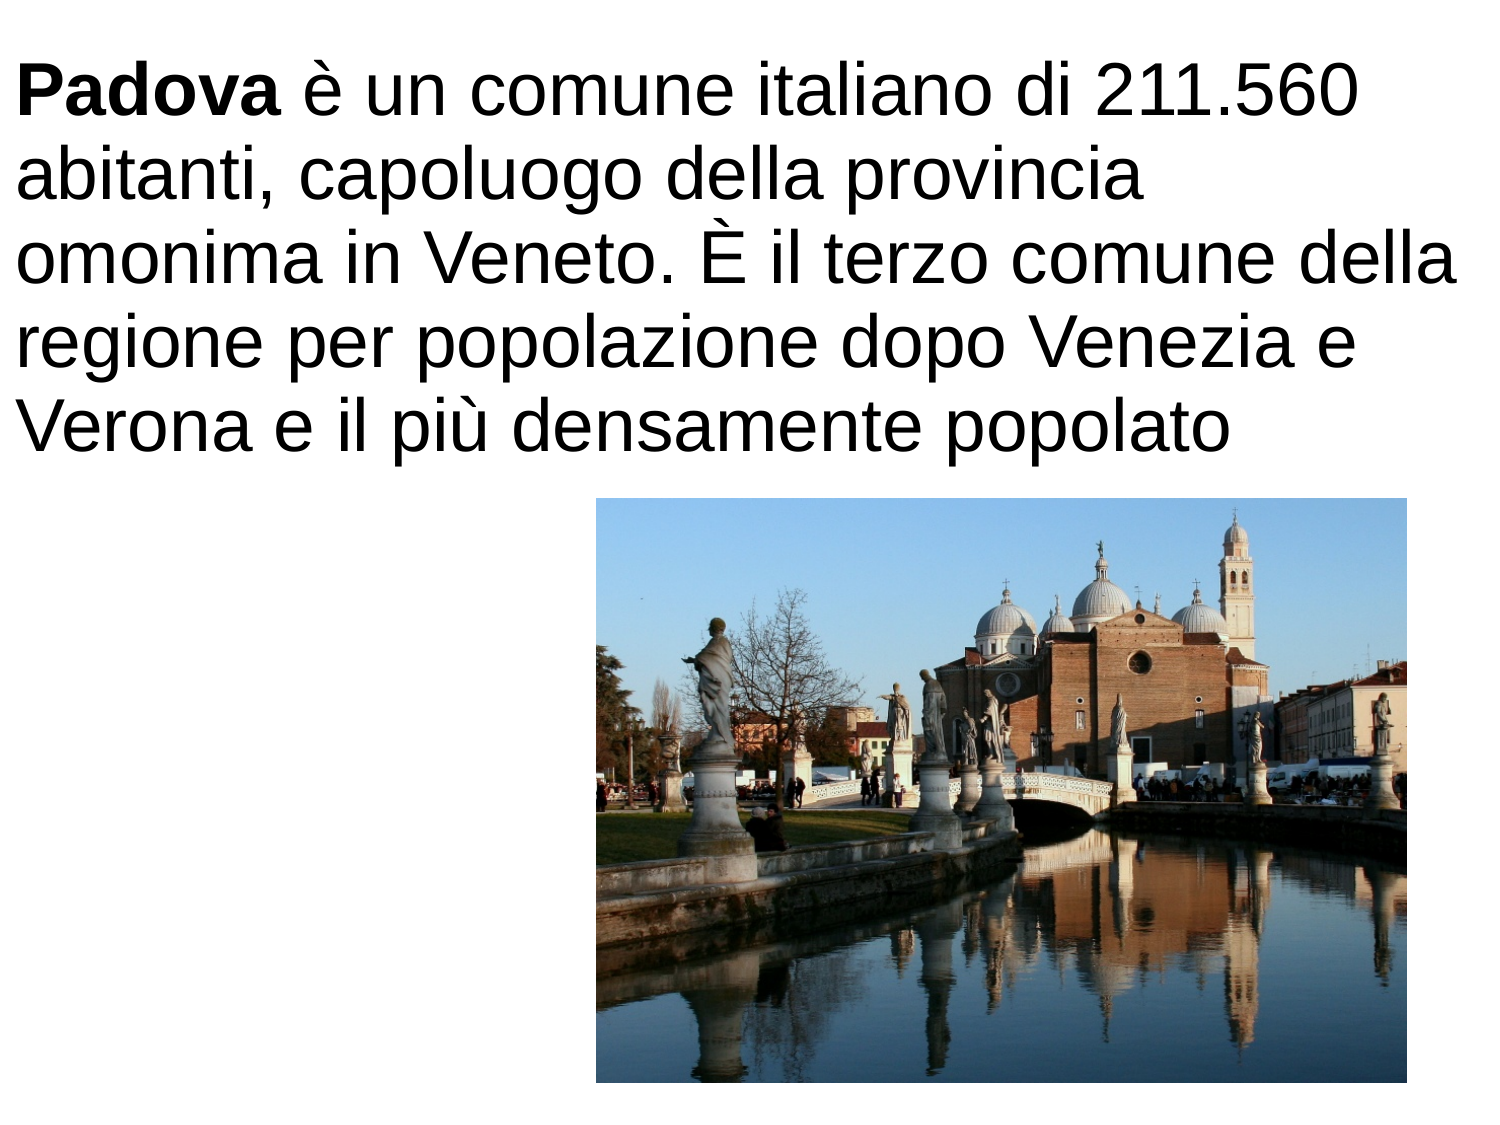

Padova è un comune italiano di 211.560 abitanti, capoluogo della provincia omonima in Veneto. È il terzo comune della regione per popolazione dopo Venezia e Verona e il più densamente popolato
#